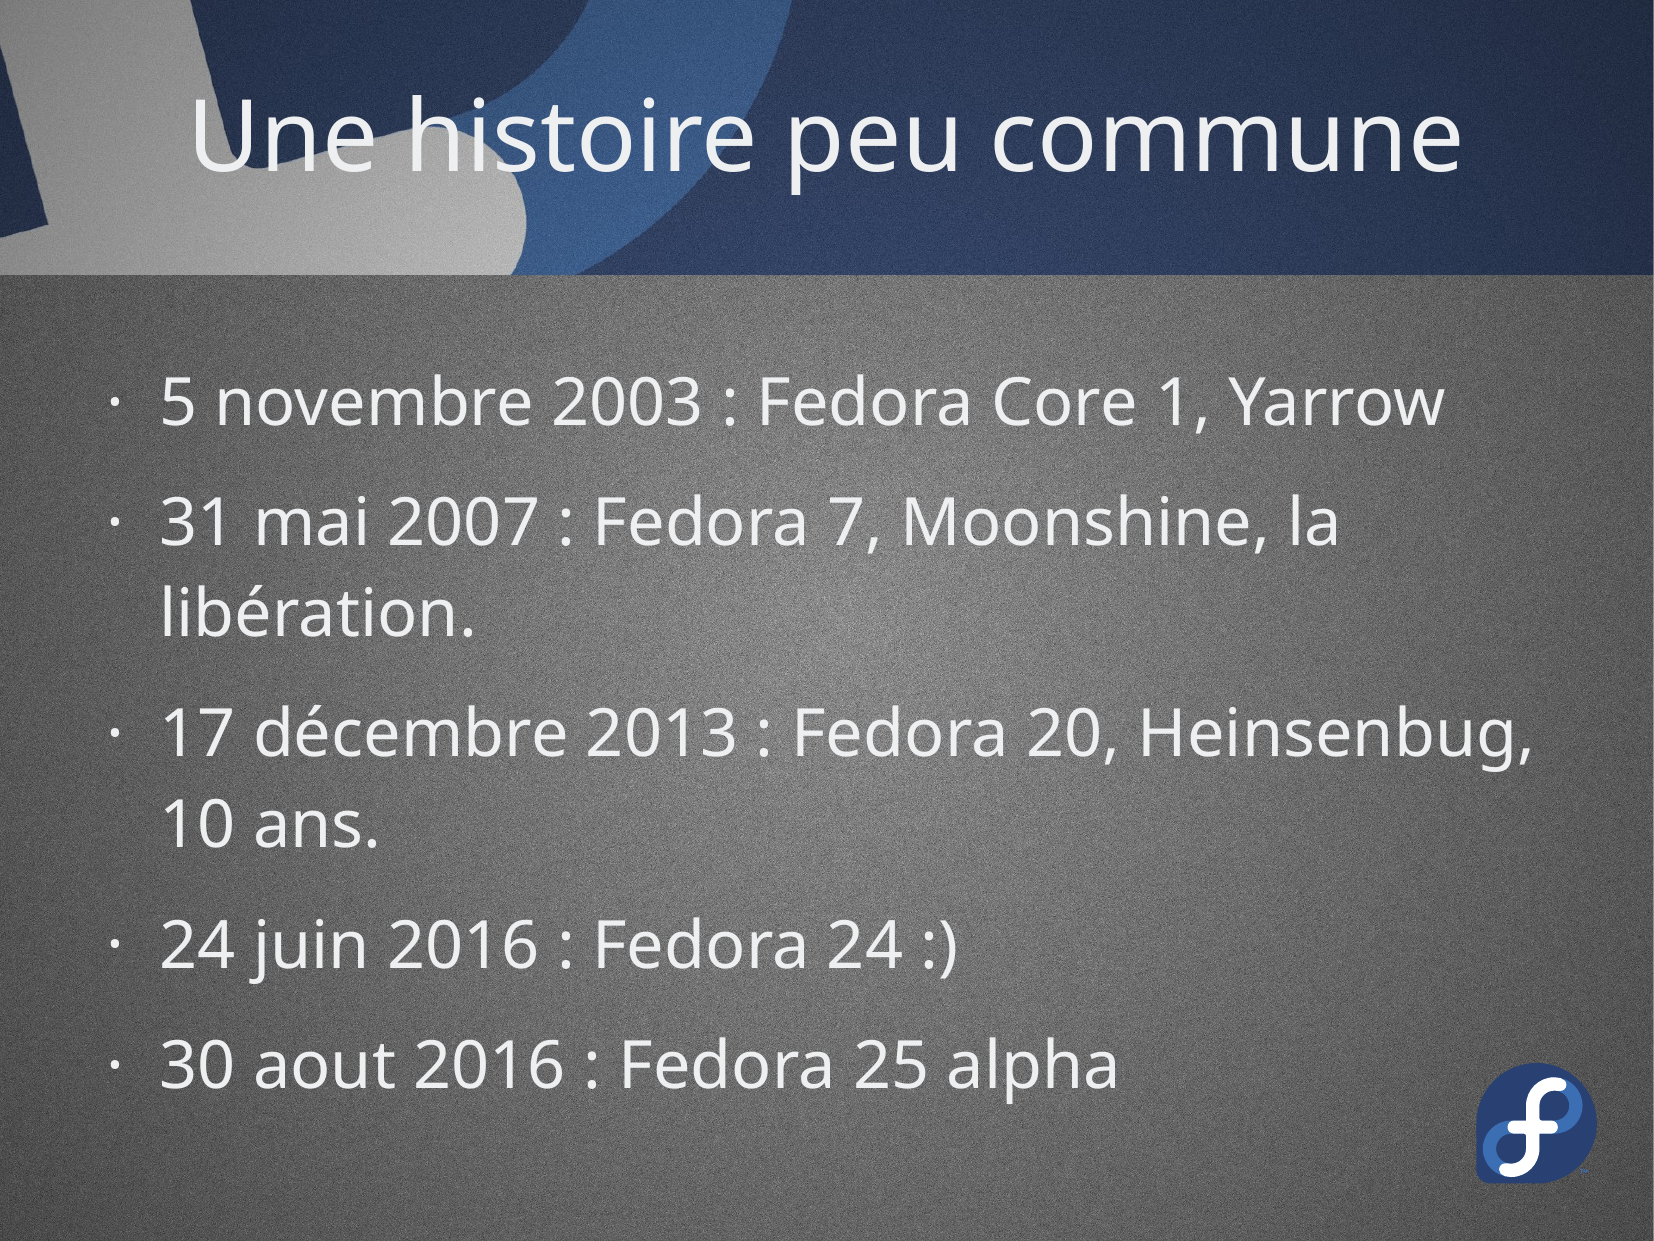

# Une histoire peu commune
5 novembre 2003 : Fedora Core 1, Yarrow
31 mai 2007 : Fedora 7, Moonshine, la libération.
17 décembre 2013 : Fedora 20, Heinsenbug, 10 ans.
24 juin 2016 : Fedora 24 :)
30 aout 2016 : Fedora 25 alpha